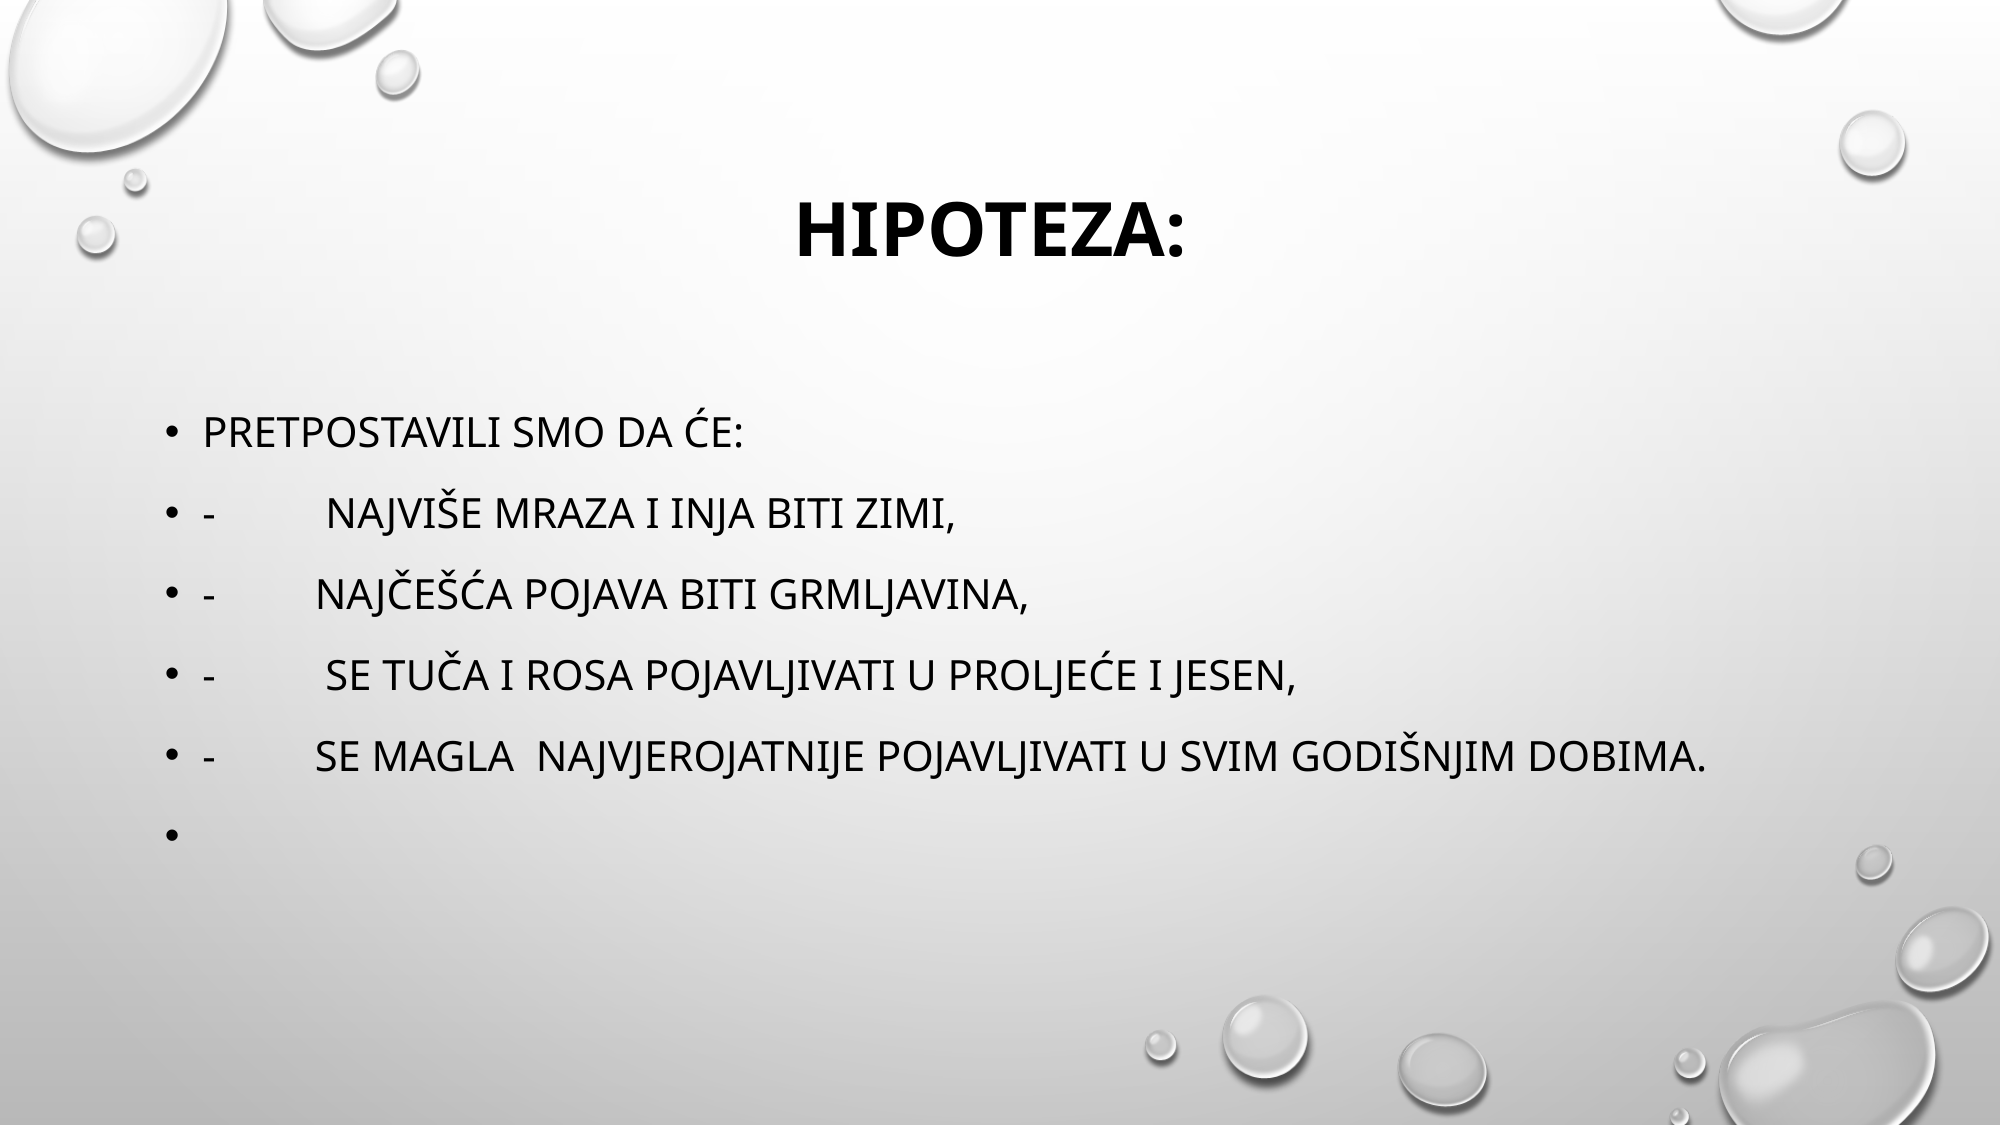

# Hipoteza:
Pretpostavili smo da će:
-	 najviše mraza i inja biti zimi,
-	najčešća pojava biti grmljavina,
-	 se tuča i rosa pojavljivati u proljeće i jesen,
-	se magla najvjerojatnije pojavljivati u svim godišnjim dobima.